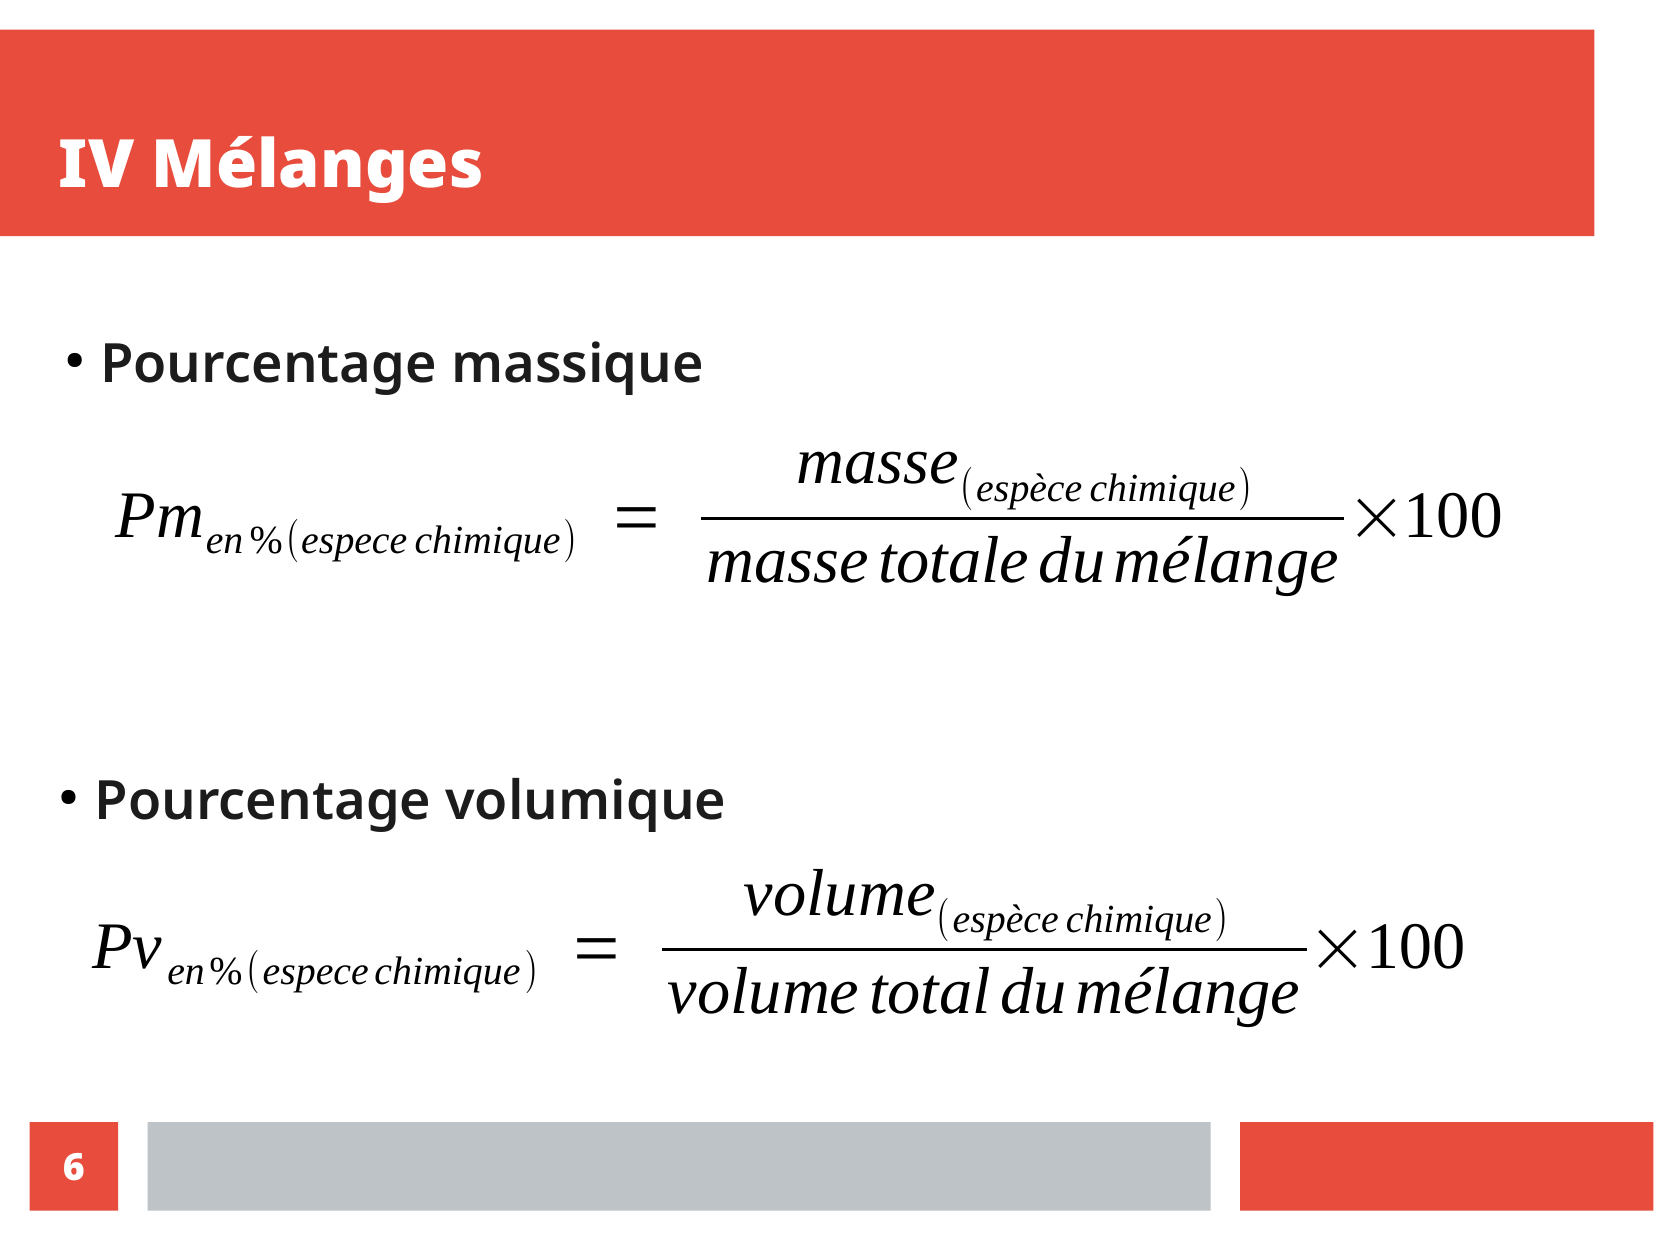

# IV Mélanges
Pourcentage massique
Pourcentage volumique
6